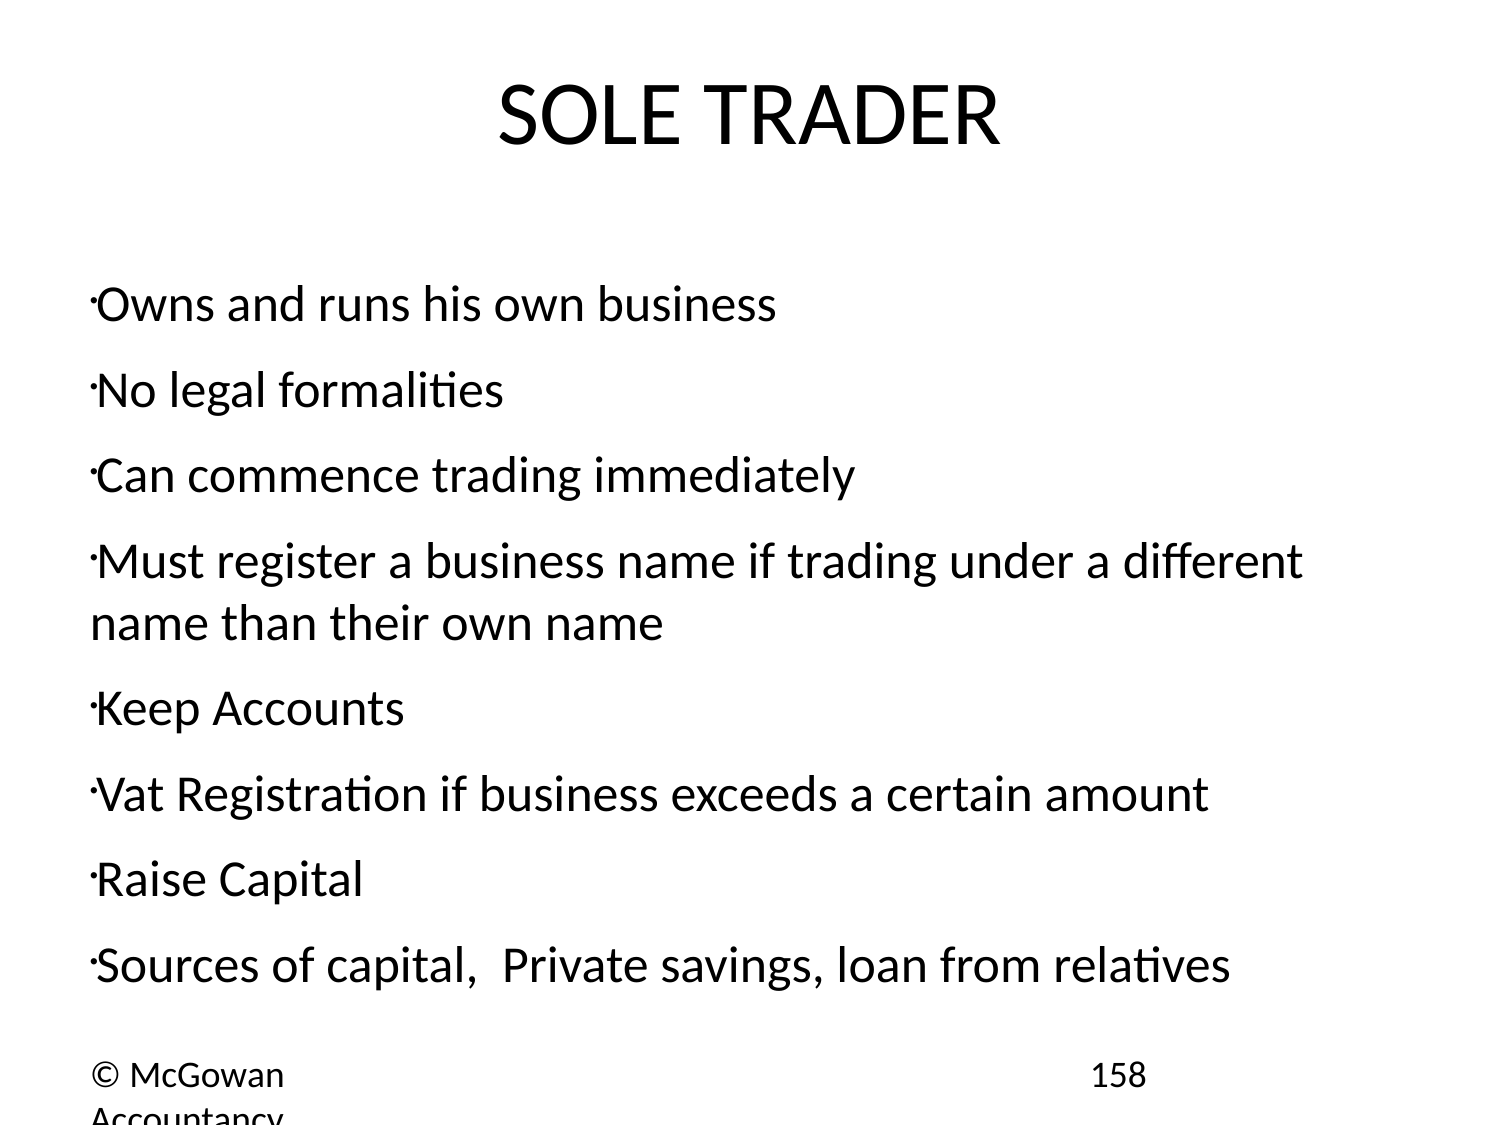

# SOLE TRADER
Owns and runs his own business
No legal formalities
Can commence trading immediately
Must register a business name if trading under a different name than their own name
Keep Accounts
Vat Registration if business exceeds a certain amount
Raise Capital
Sources of capital, Private savings, loan from relatives
© McGowan Accountancy Services
158